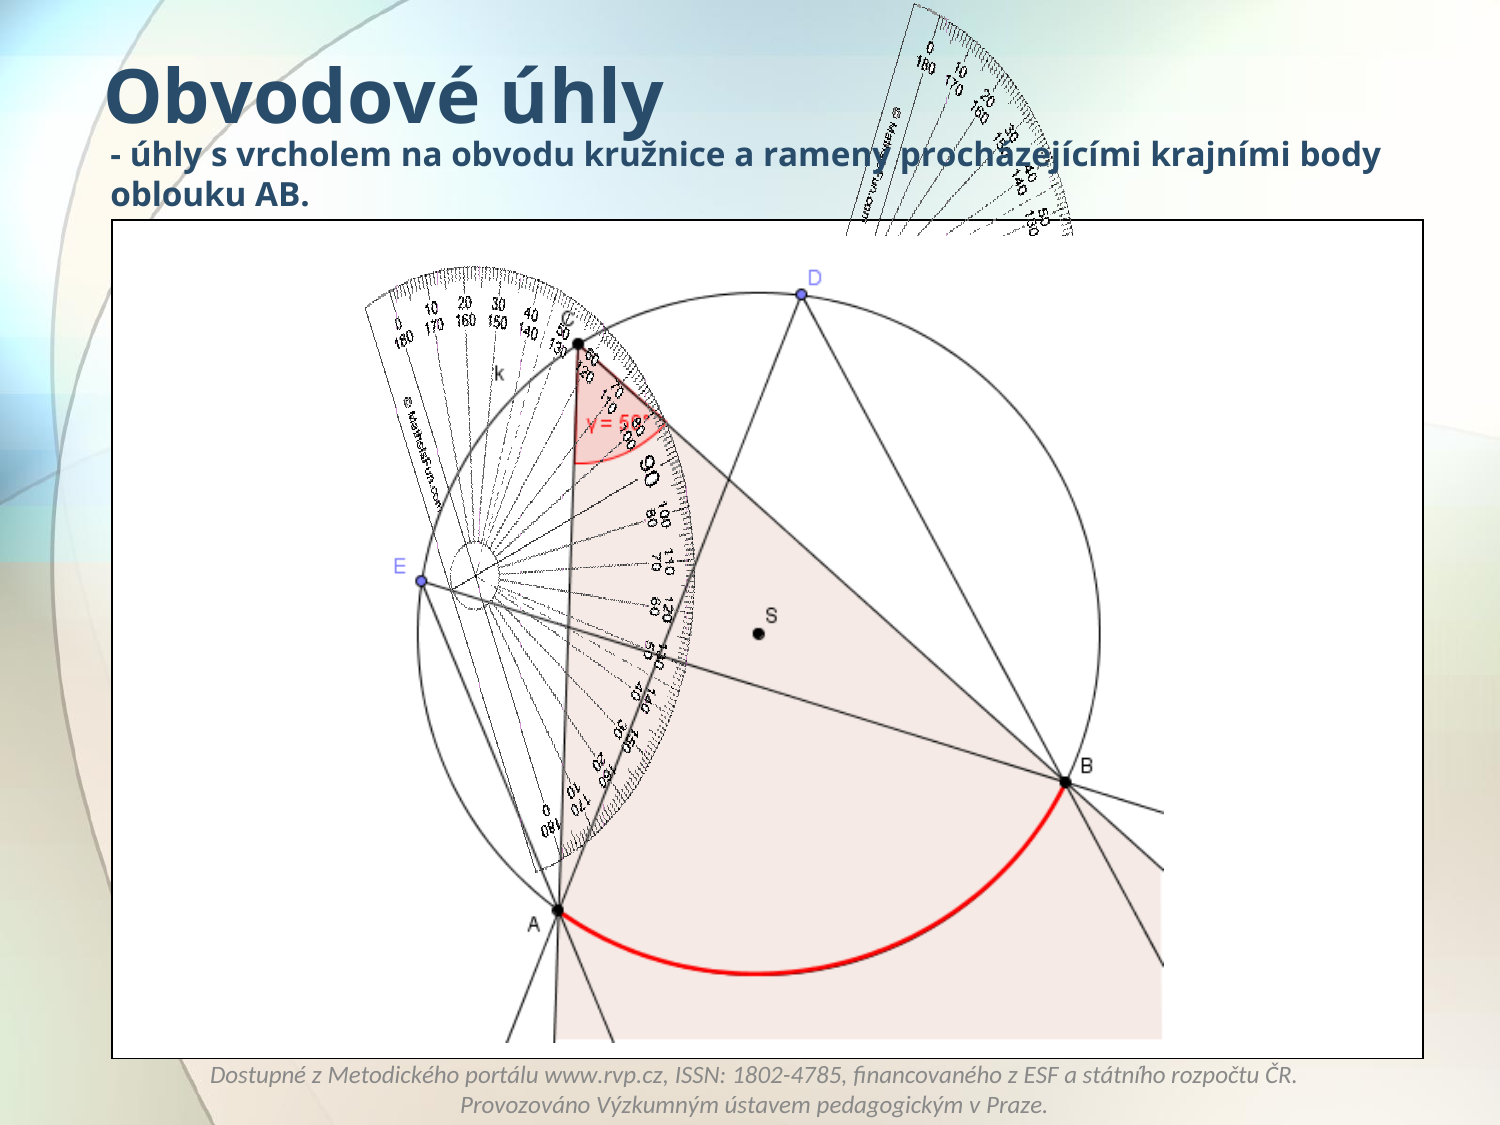

# Obvodové úhly
- úhly s vrcholem na obvodu kružnice a rameny procházejícími krajními body oblouku AB.